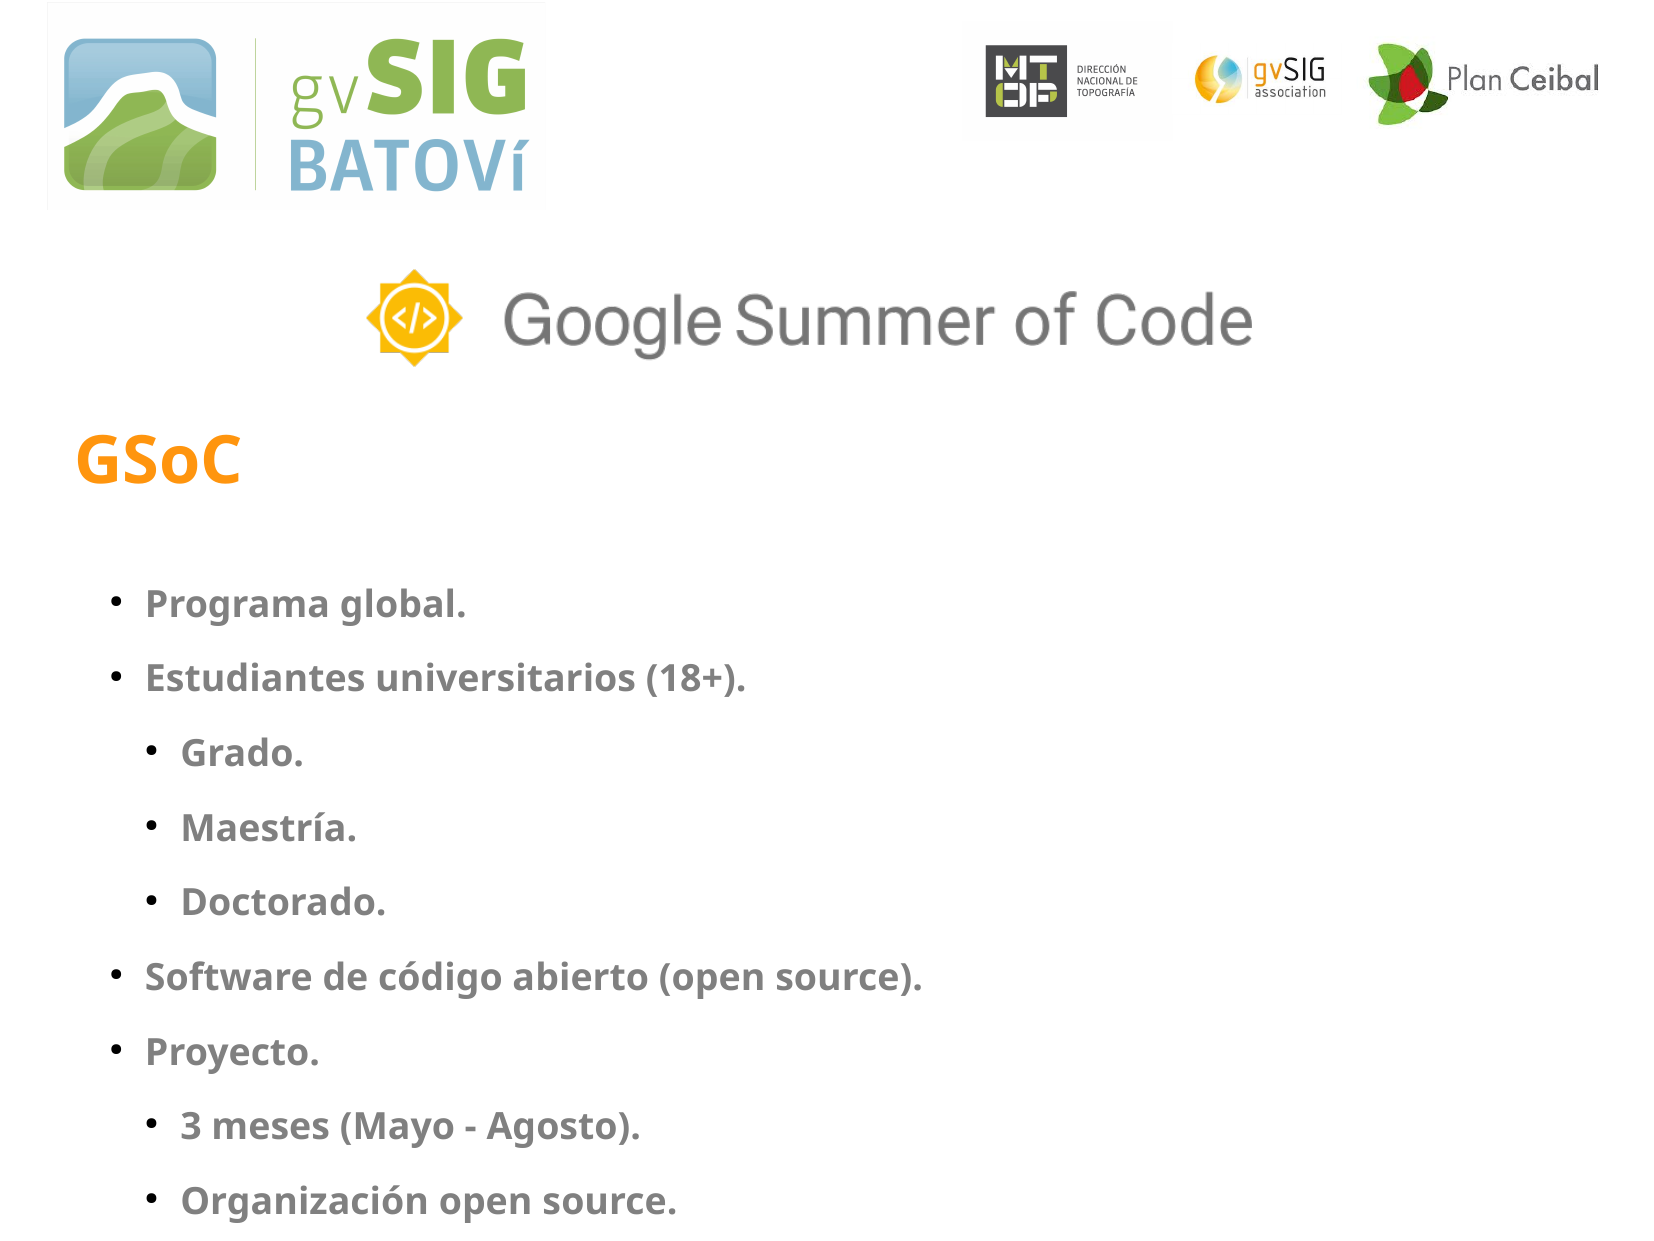

# GSoC
Programa global.
Estudiantes universitarios (18+).
Grado.
Maestría.
Doctorado.
Software de código abierto (open source).
Proyecto.
3 meses (Mayo - Agosto).
Organización open source.